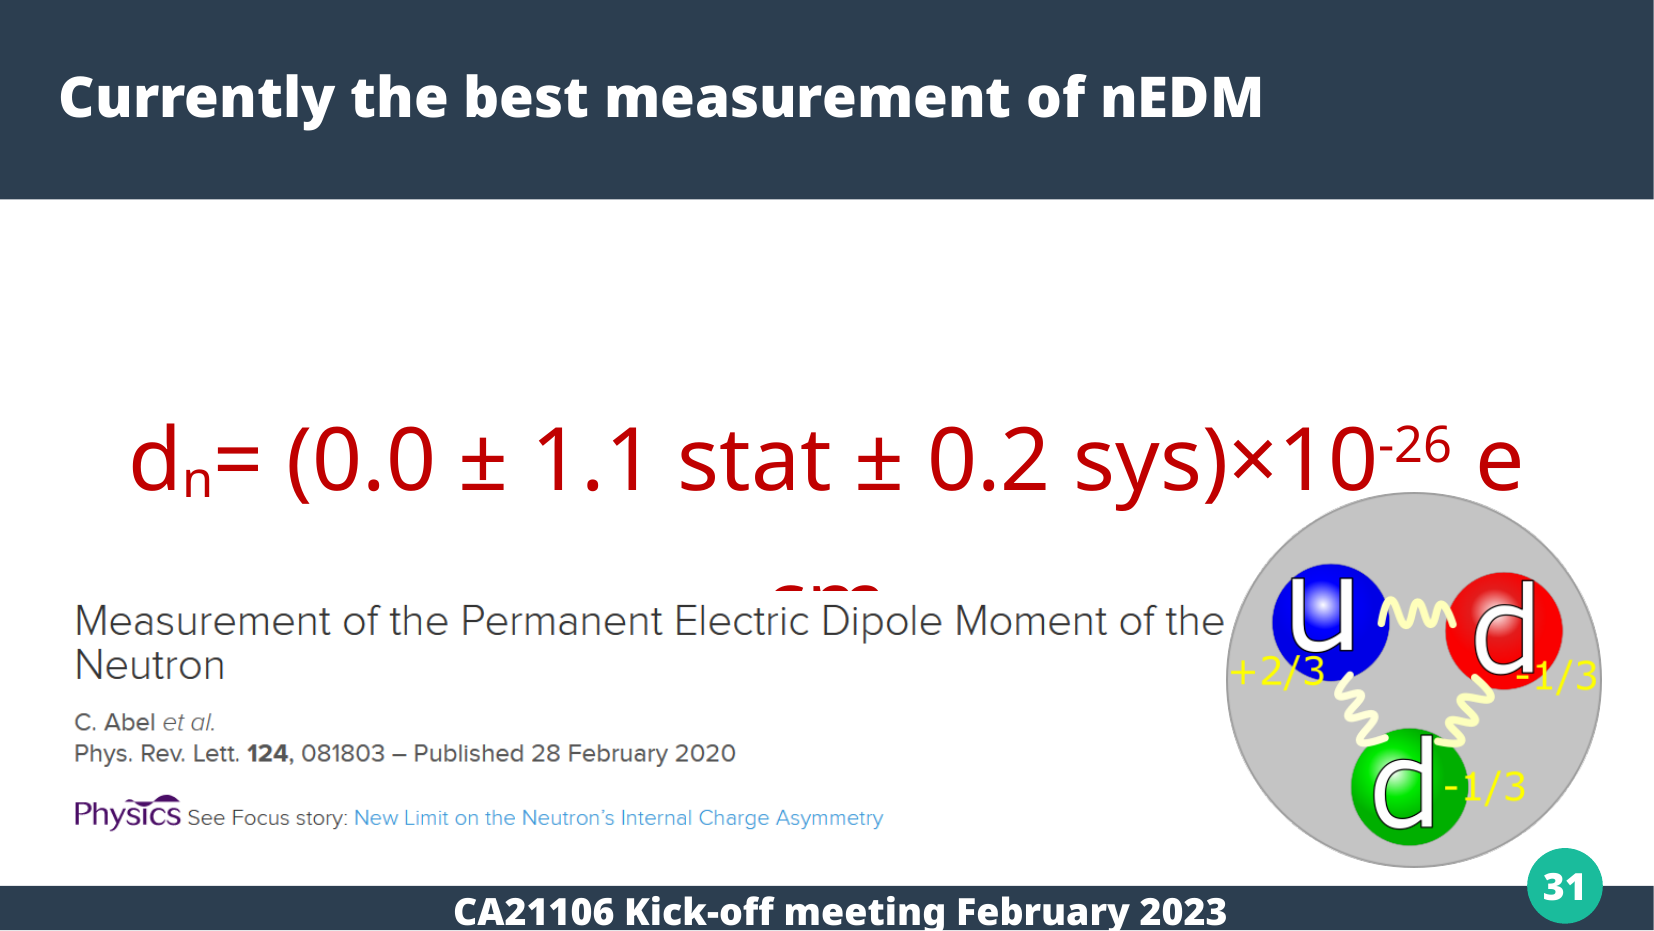

# Currently the best measurement of nEDM
dn= (0.0 ± 1.1 stat ± 0.2 sys)×10-26 e cm
CA21106 Kick-off meeting February 2023